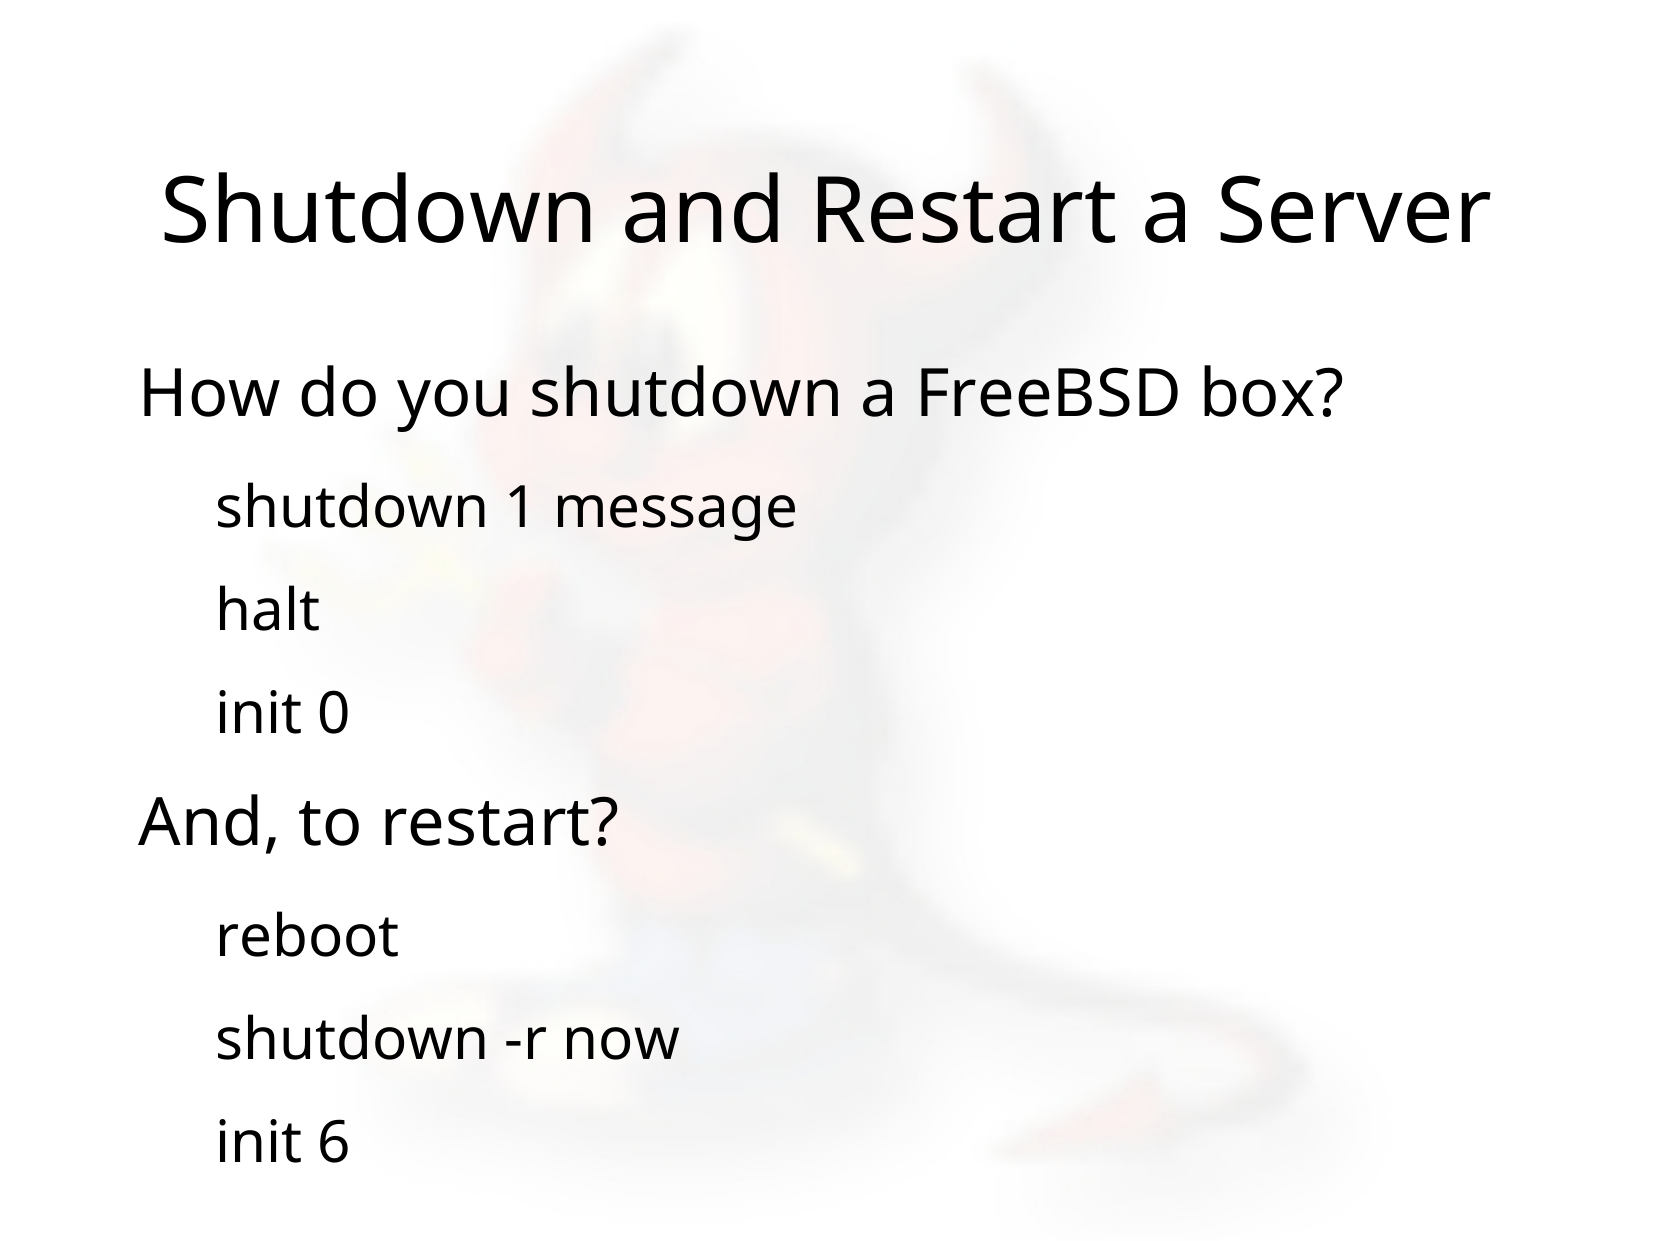

# Shutdown and Restart a Server
How do you shutdown a FreeBSD box?
shutdown 1 message
halt
init 0
And, to restart?
reboot
shutdown -r now
init 6